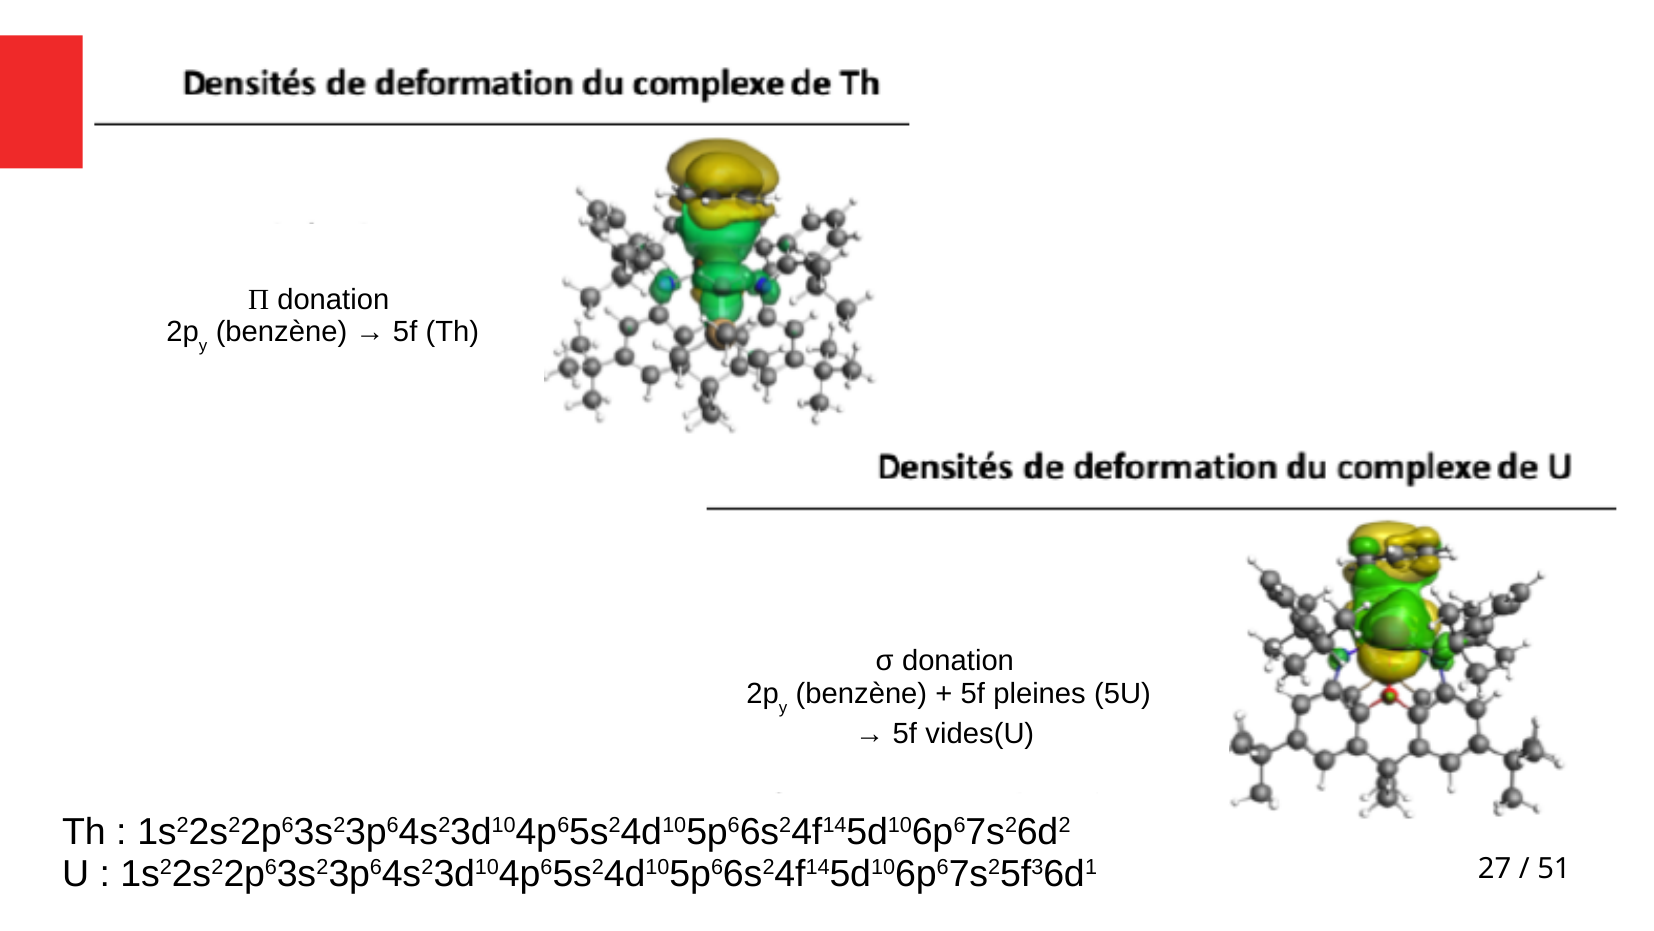

Π donation
 2py (benzène) → 5f (Th)
σ donation
 2py (benzène) + 5f pleines (5U)
→ 5f vides(U)
Th : 1s22s22p63s23p64s23d104p65s24d105p66s24f145d106p67s26d2
U : 1s22s22p63s23p64s23d104p65s24d105p66s24f145d106p67s25f36d1
27